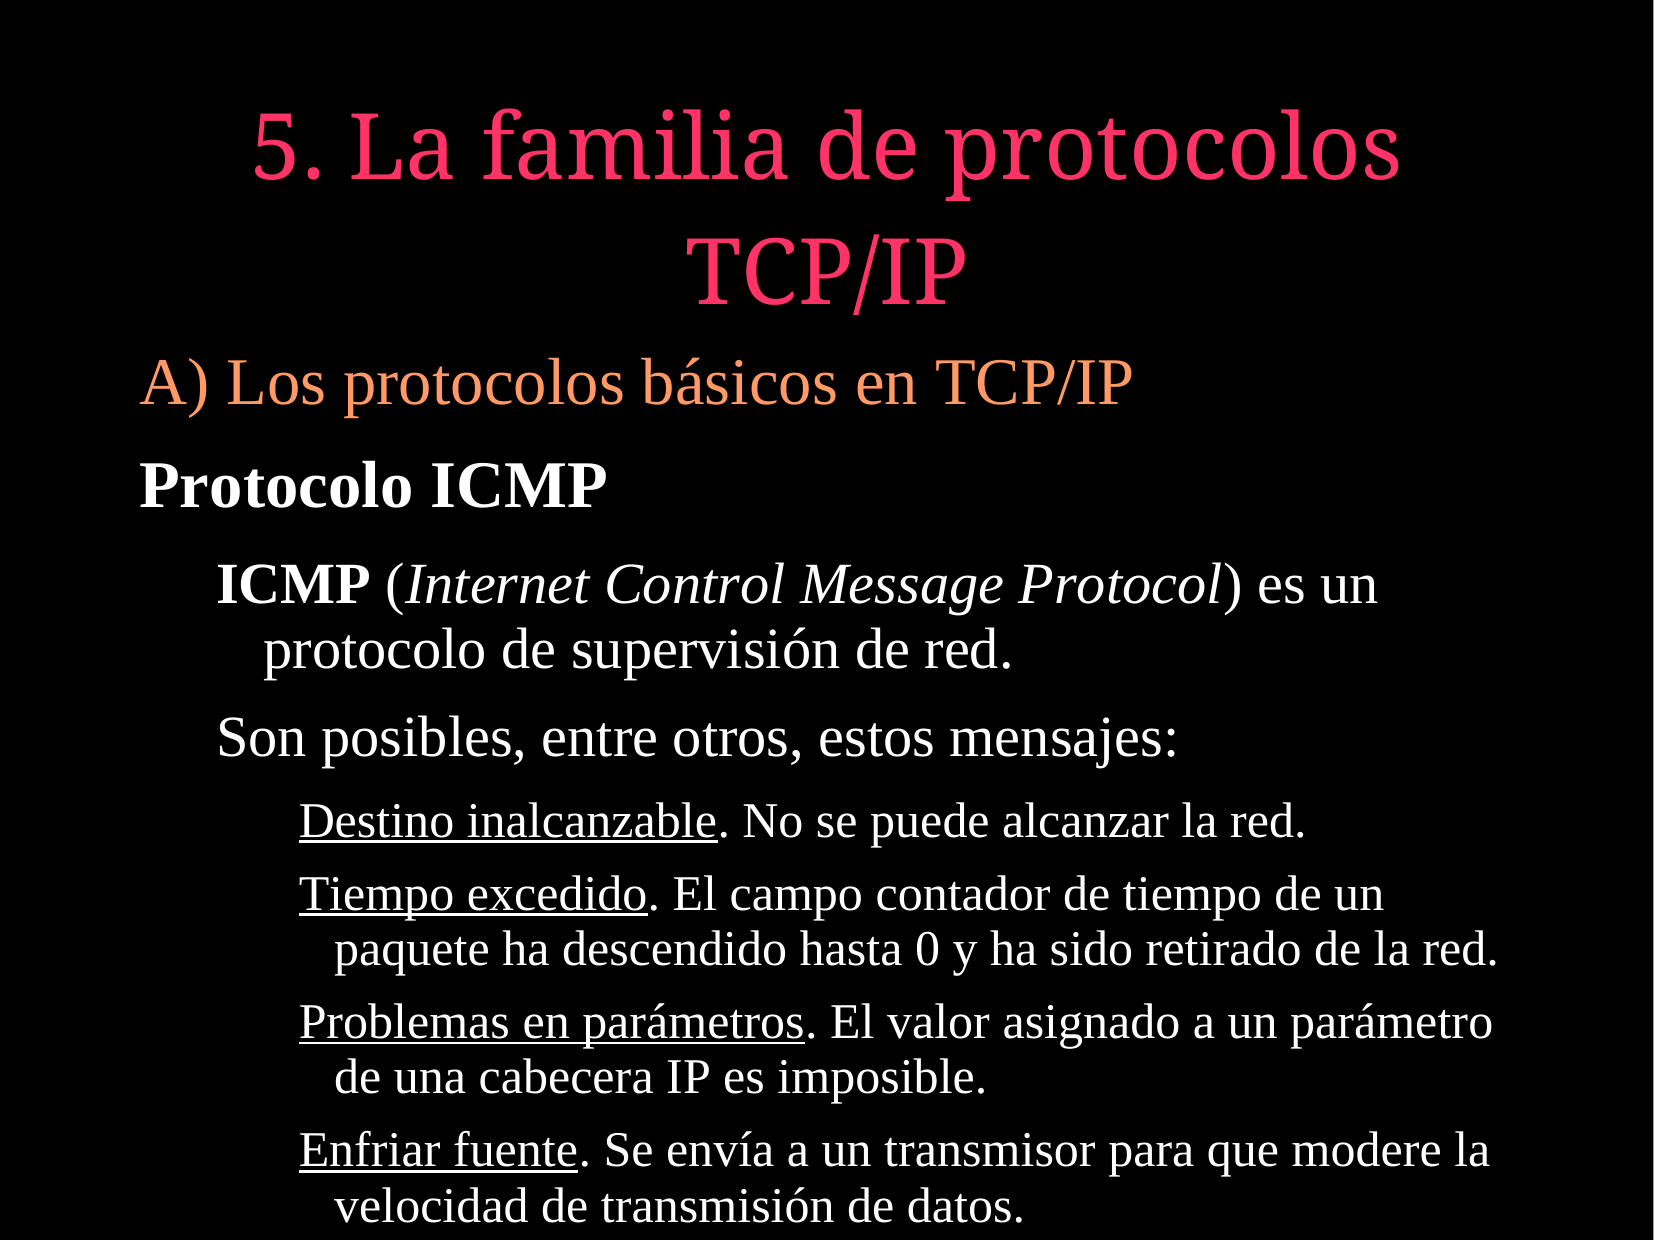

# 5. La familia de protocolos TCP/IP
A) Los protocolos básicos en TCP/IP
Protocolo ICMP
ICMP (Internet Control Message Protocol) es un protocolo de supervisión de red.
Son posibles, entre otros, estos mensajes:
Destino inalcanzable. No se puede alcanzar la red.
Tiempo excedido. El campo contador de tiempo de un paquete ha descendido hasta 0 y ha sido retirado de la red.
Problemas en parámetros. El valor asignado a un parámetro de una cabecera IP es imposible.
Enfriar fuente. Se envía a un transmisor para que modere la velocidad de transmisión de datos.